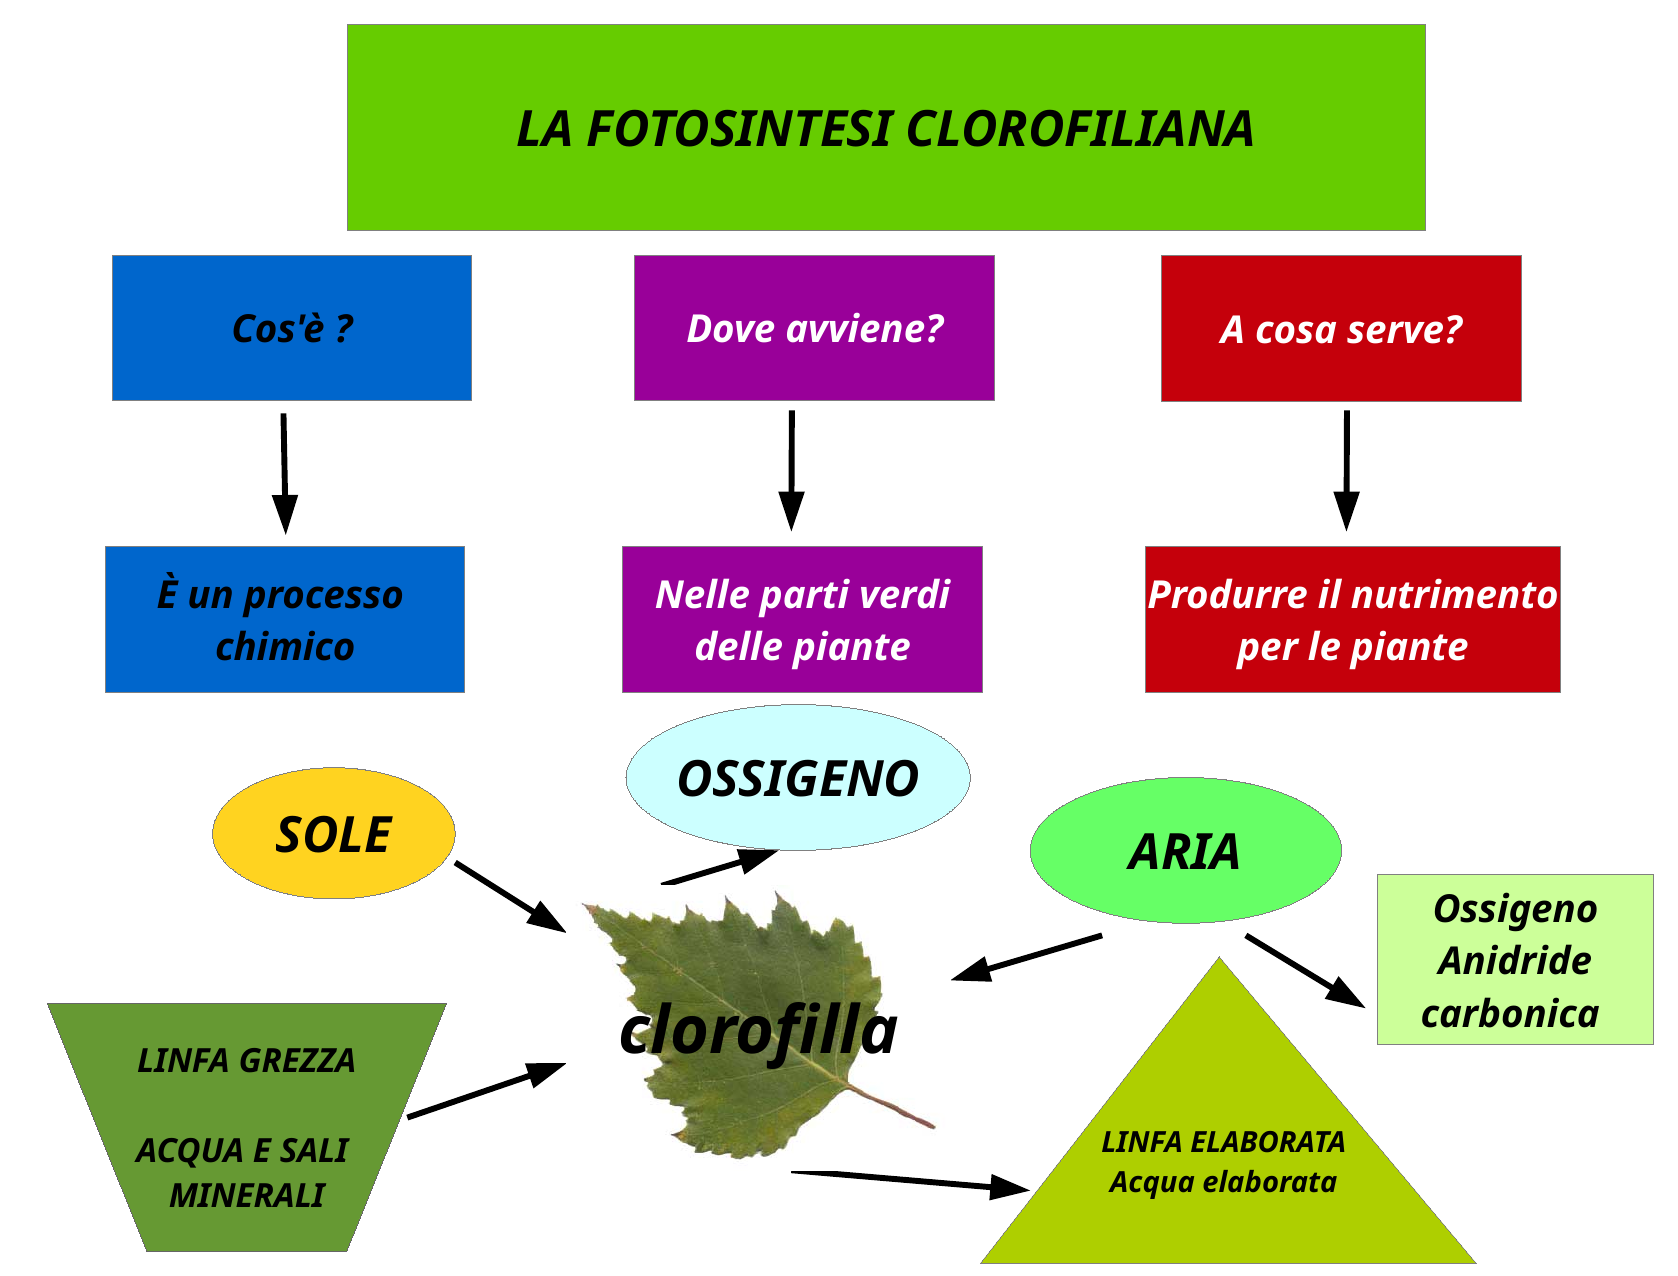

LA FOTOSINTESI CLOROFILIANA
Cos'è ?
Dove avviene?
A cosa serve?
È un processo
chimico
Nelle parti verdi
delle piante
Produrre il nutrimento
per le piante
OSSIGENO
SOLE
ARIA
Ossigeno
Anidride
carbonica
clorofilla
LINFA ELABORATA
Acqua elaborata
LINFA GREZZA
ACQUA E SALI
MINERALI